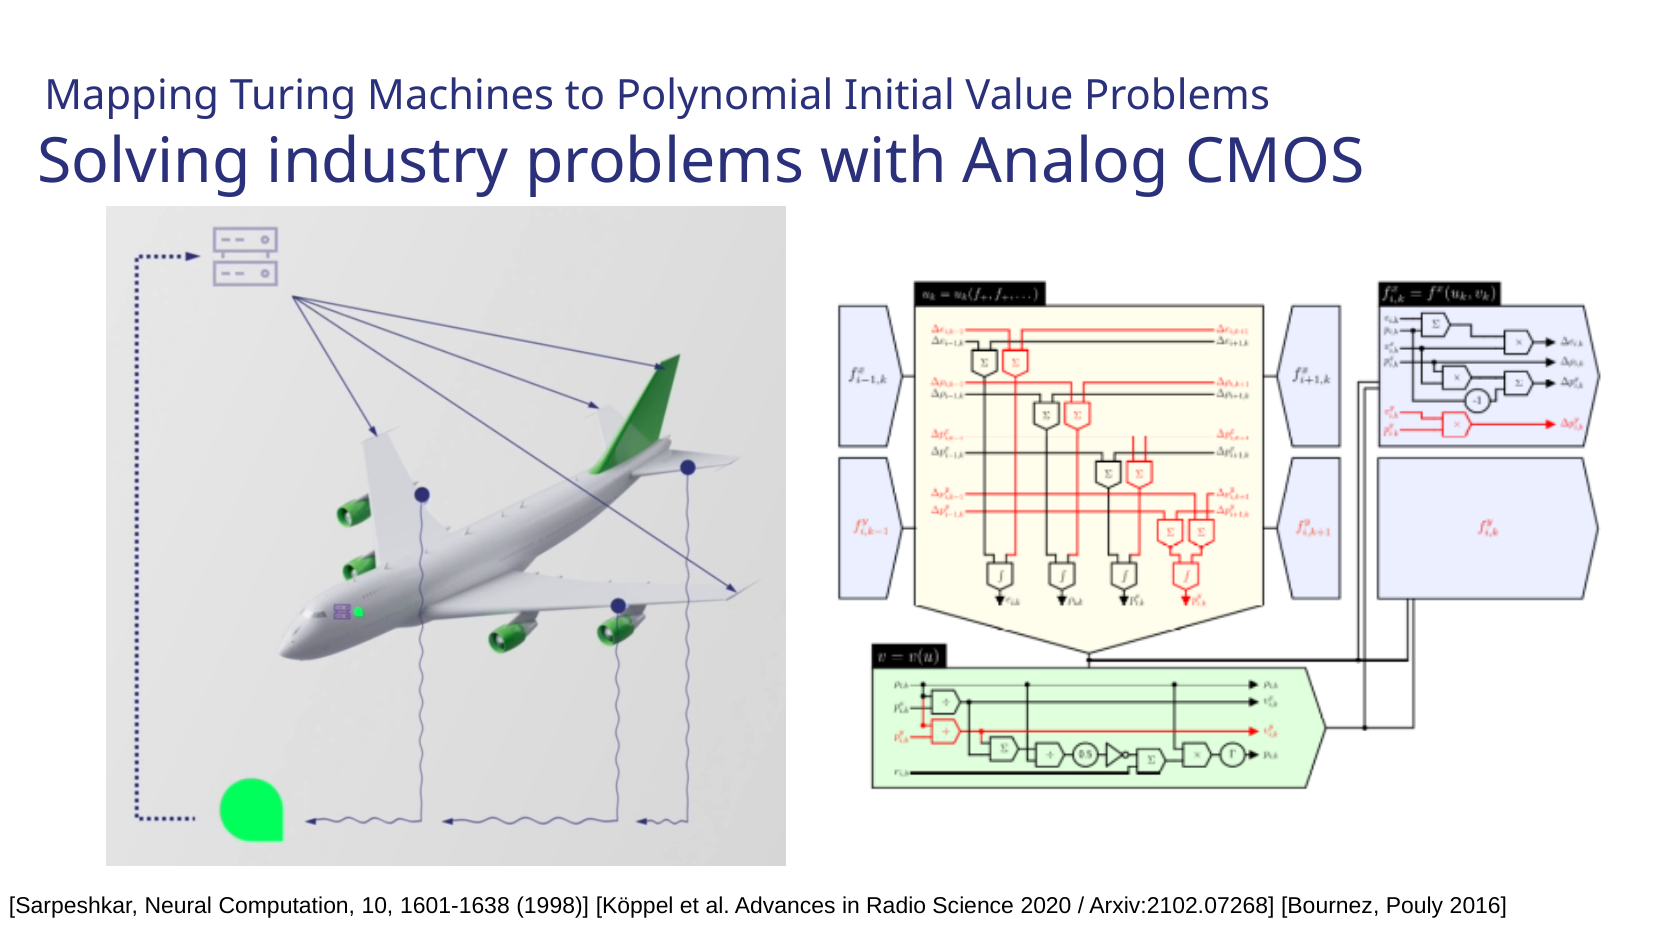

The General Purpose Analog Computer by Claude Shannon [1941]
Mapping Turing Machines to Polynomial Initial Value Problems
# Solving industry problems with Analog CMOS
[Sarpeshkar, Neural Computation, 10, 1601-1638 (1998)] [Köppel et al. Advances in Radio Science 2020 / Arxiv:2102.07268] [Bournez, Pouly 2016]